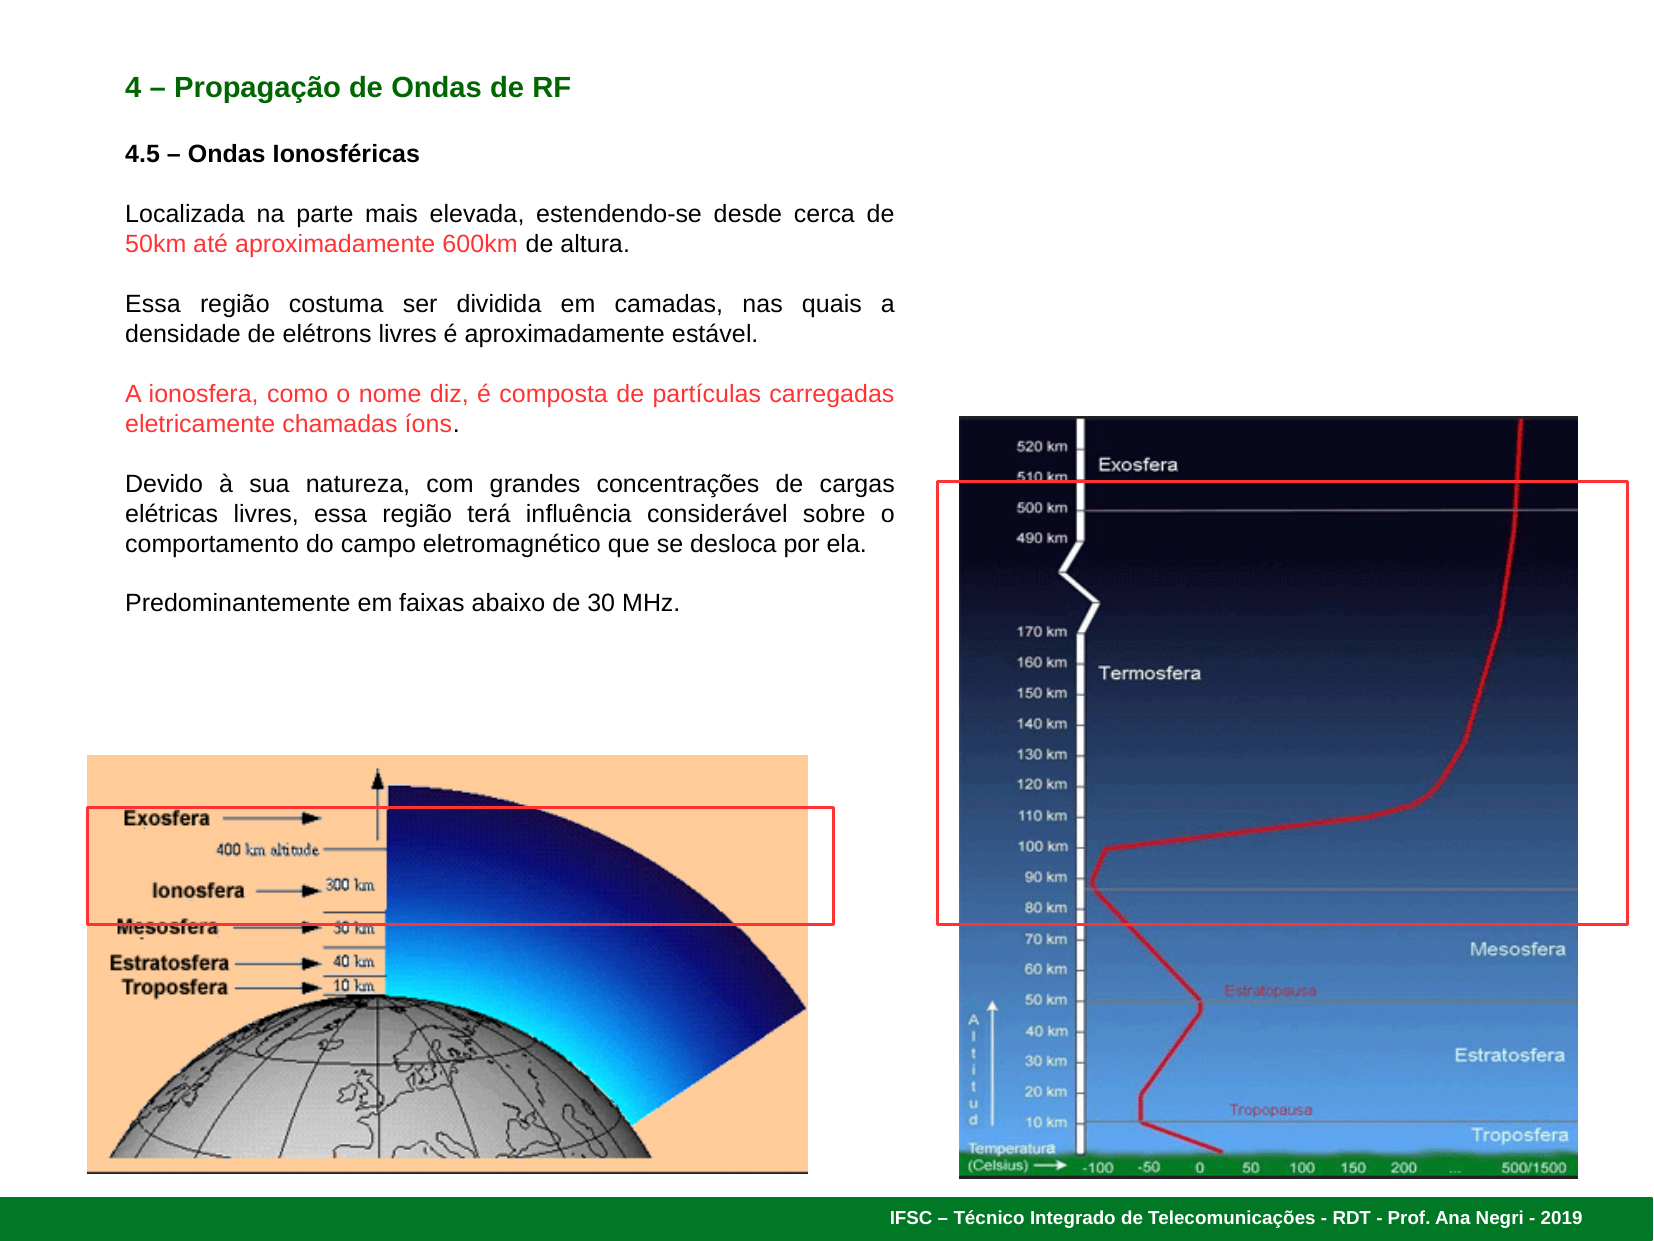

4 – Propagação de Ondas de RF
4.5 – Ondas Ionosféricas
Localizada na parte mais elevada, estendendo-se desde cerca de 50km até aproximadamente 600km de altura.
Essa região costuma ser dividida em camadas, nas quais a densidade de elétrons livres é aproximadamente estável.
A ionosfera, como o nome diz, é composta de partículas carregadas eletricamente chamadas íons.
Devido à sua natureza, com grandes concentrações de cargas elétricas livres, essa região terá influência considerável sobre o comportamento do campo eletromagnético que se desloca por ela.
Predominantemente em faixas abaixo de 30 MHz.
IFSC – Técnico Integrado de Telecomunicações - RDT - Prof. Ana Negri - 2019